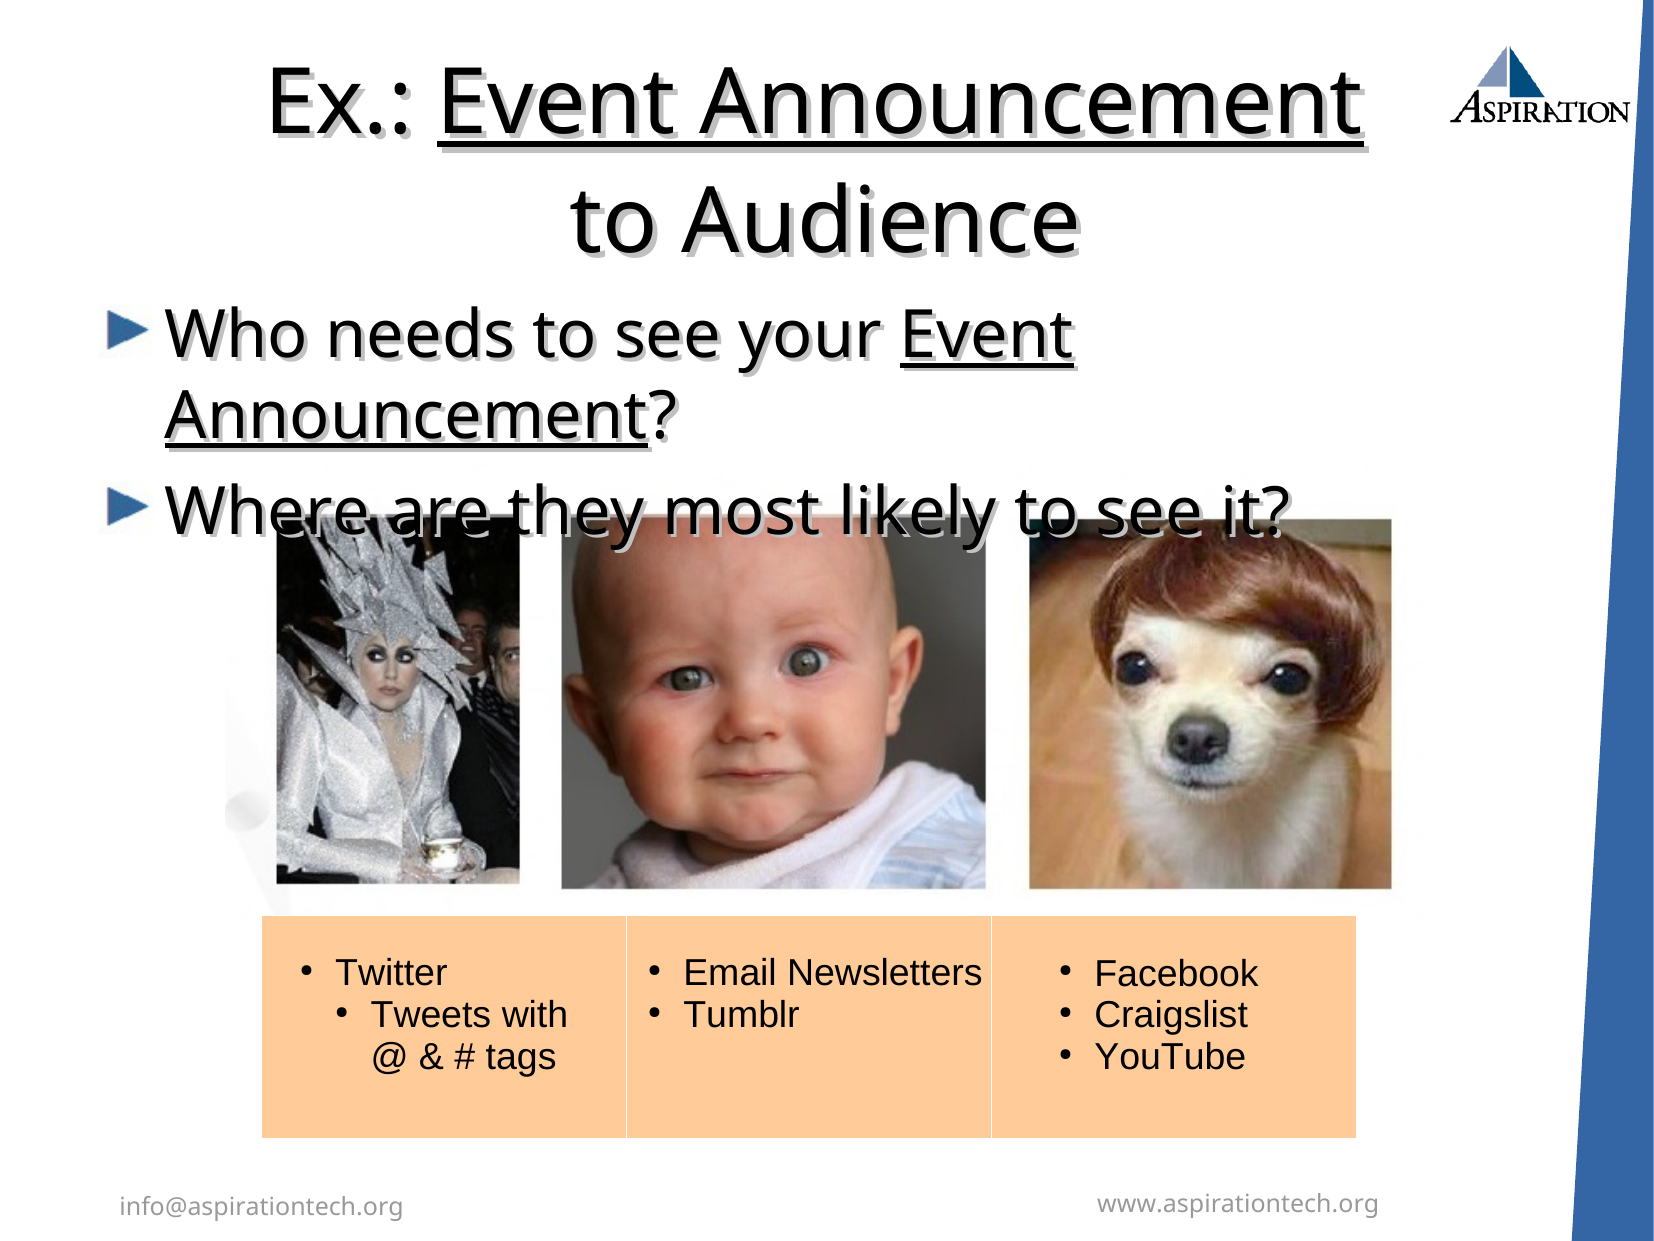

# Ex.: Event Announcement to Audience
Who needs to see your Event Announcement?
Where are they most likely to see it?
| | | |
| --- | --- | --- |
Twitter
Tweets with @ & # tags
Email Newsletters
Tumblr
Facebook
Craigslist
YouTube